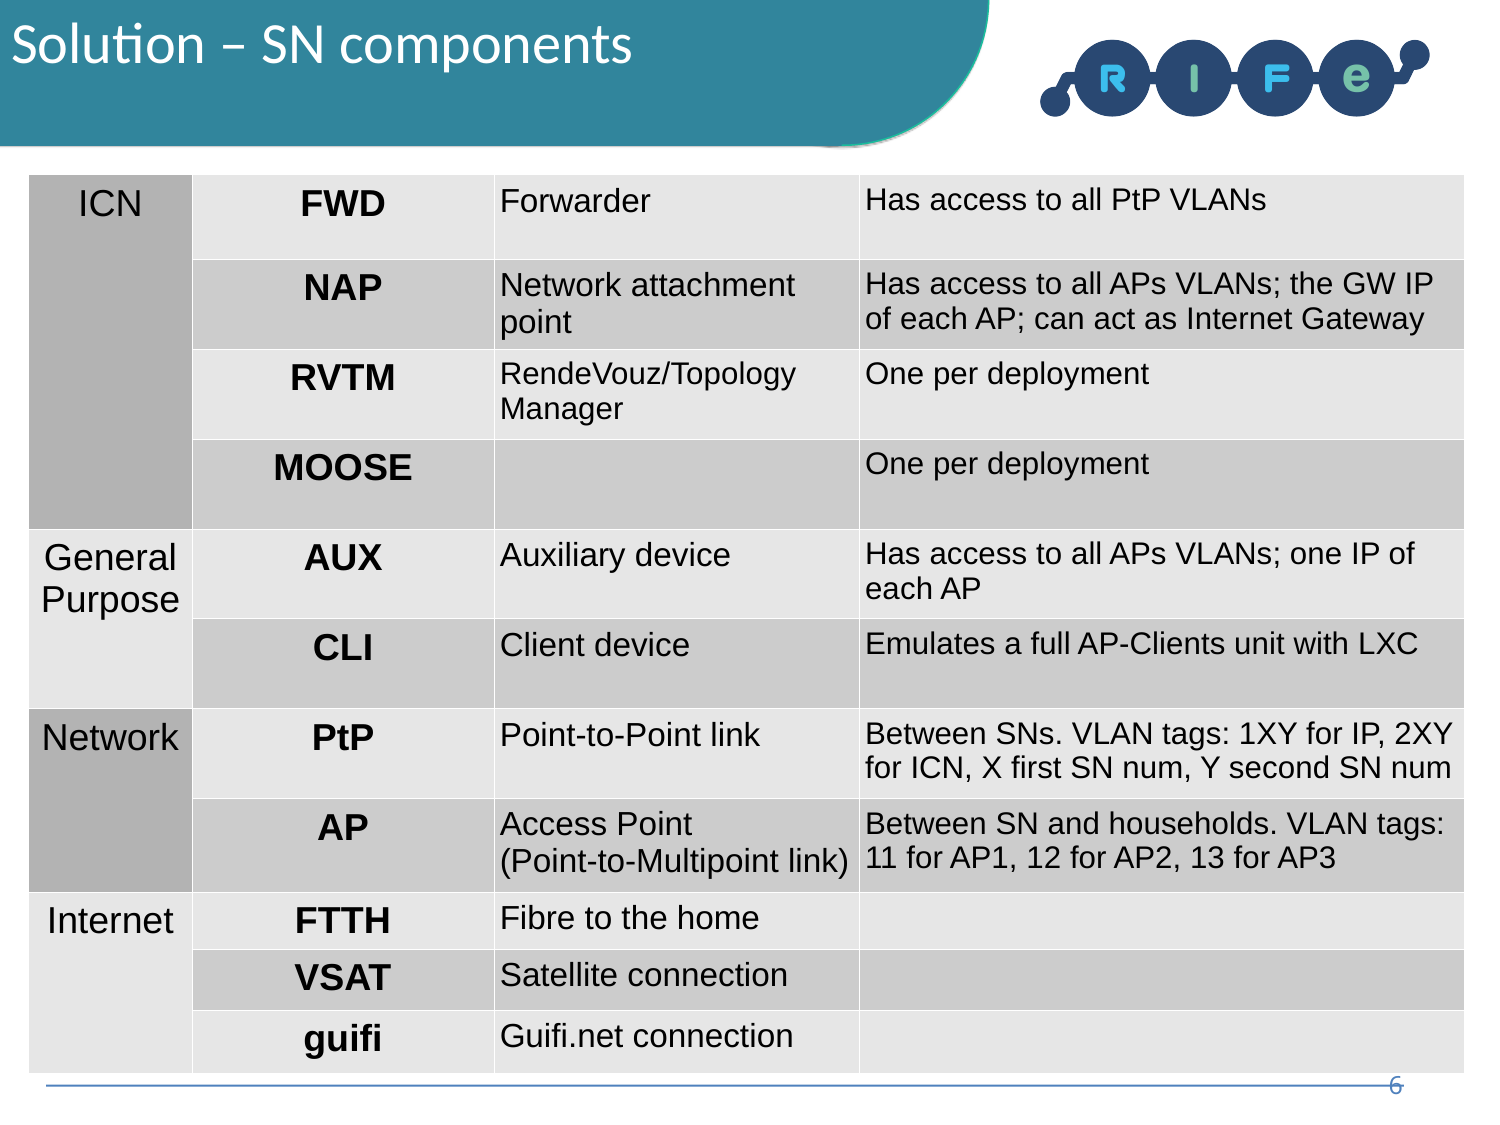

Solution – SN components
| ICN | FWD | Forwarder | Has access to all PtP VLANs |
| --- | --- | --- | --- |
| | NAP | Network attachment point | Has access to all APs VLANs; the GW IP of each AP; can act as Internet Gateway |
| | RVTM | RendeVouz/Topology Manager | One per deployment |
| | MOOSE | | One per deployment |
| General Purpose | AUX | Auxiliary device | Has access to all APs VLANs; one IP of each AP |
| | CLI | Client device | Emulates a full AP-Clients unit with LXC |
| Network | PtP | Point-to-Point link | Between SNs. VLAN tags: 1XY for IP, 2XY for ICN, X first SN num, Y second SN num |
| | AP | Access Point (Point-to-Multipoint link) | Between SN and households. VLAN tags: 11 for AP1, 12 for AP2, 13 for AP3 |
| Internet | FTTH | Fibre to the home | |
| | VSAT | Satellite connection | |
| | guifi | Guifi.net connection | |